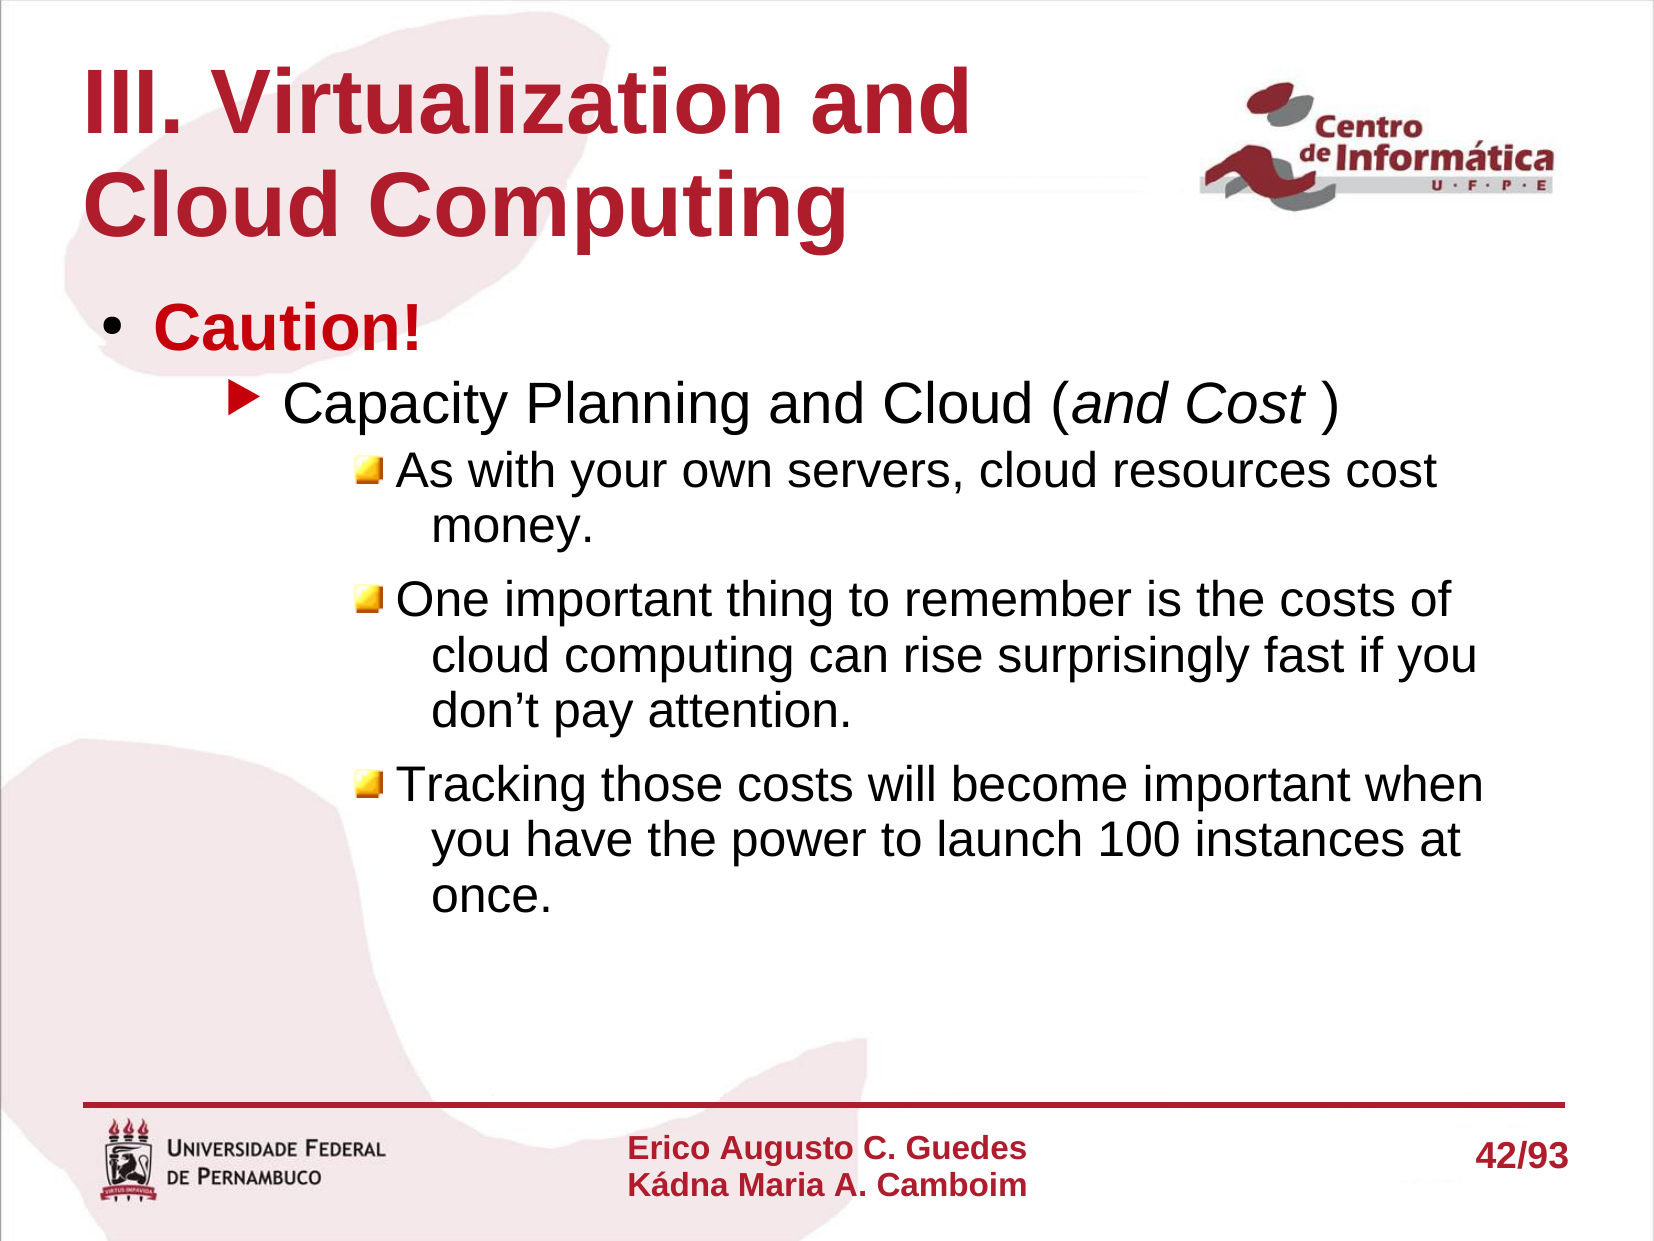

# III. Virtualization and Cloud Computing
Caution!
 Capacity Planning and Cloud (and Cost )
As with your own servers, cloud resources cost money.
One important thing to remember is the costs of cloud computing can rise surprisingly fast if you don’t pay attention.
Tracking those costs will become important when you have the power to launch 100 instances at once.